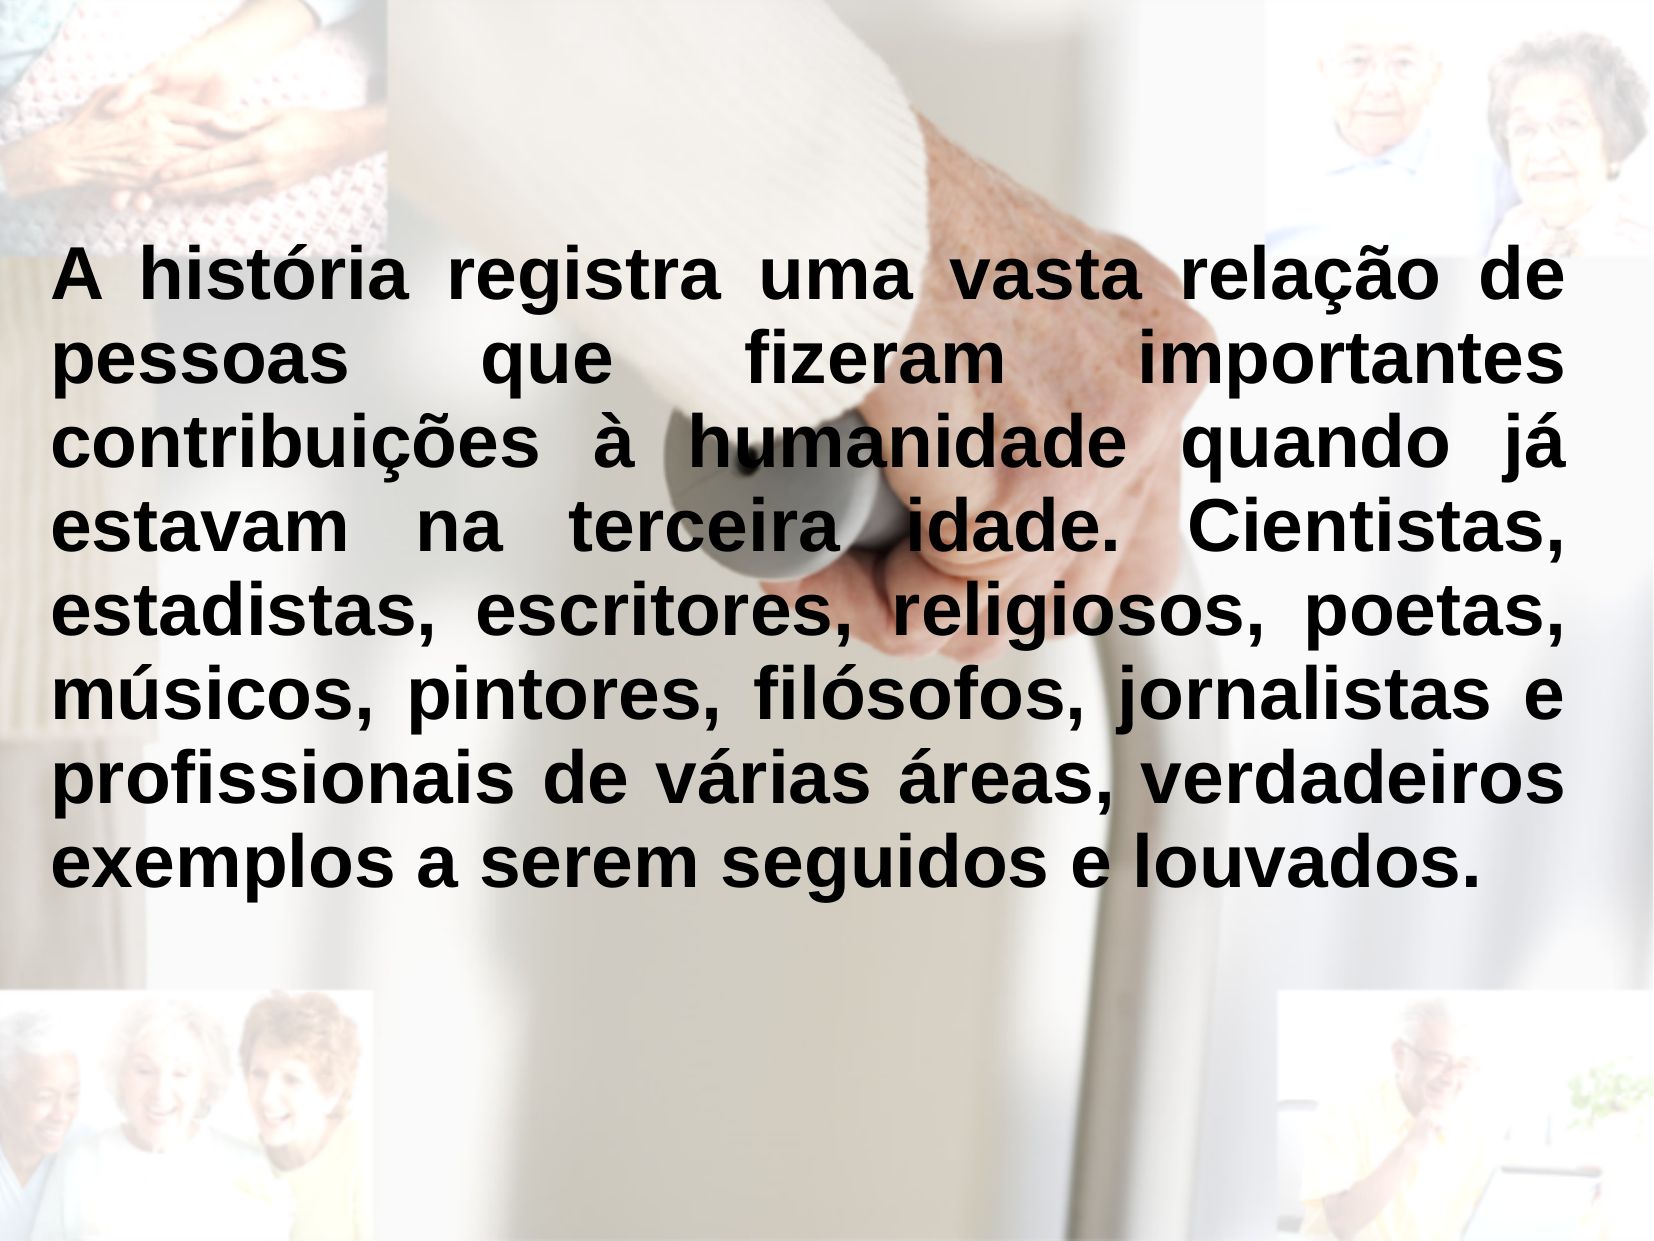

#
A história registra uma vasta relação de pessoas que fizeram importantes contribuições à humanidade quando já estavam na terceira idade. Cientistas, estadistas, escritores, religiosos, poetas, músicos, pintores, filósofos, jornalistas e profissionais de várias áreas, verdadeiros exemplos a serem seguidos e louvados.